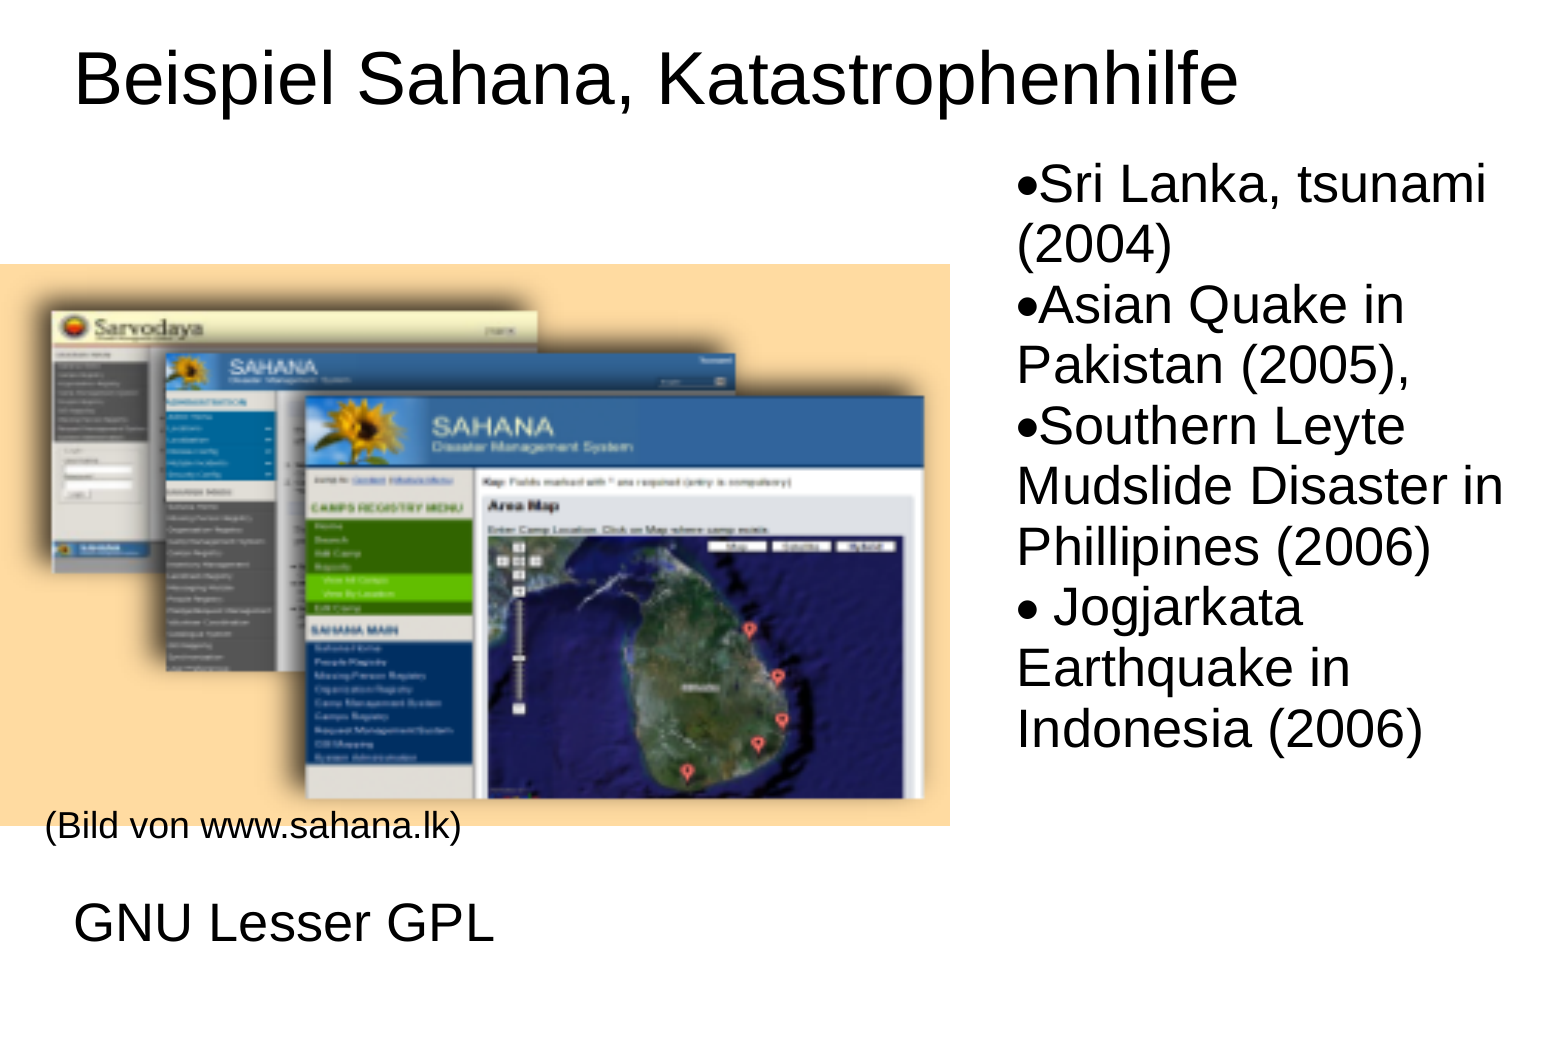

Beispiel Sahana, Katastrophenhilfe
Sri Lanka, tsunami (2004)
Asian Quake in Pakistan (2005),
Southern Leyte Mudslide Disaster in Phillipines (2006)
 Jogjarkata Earthquake in Indonesia (2006)
(Bild von www.sahana.lk)
GNU Lesser GPL